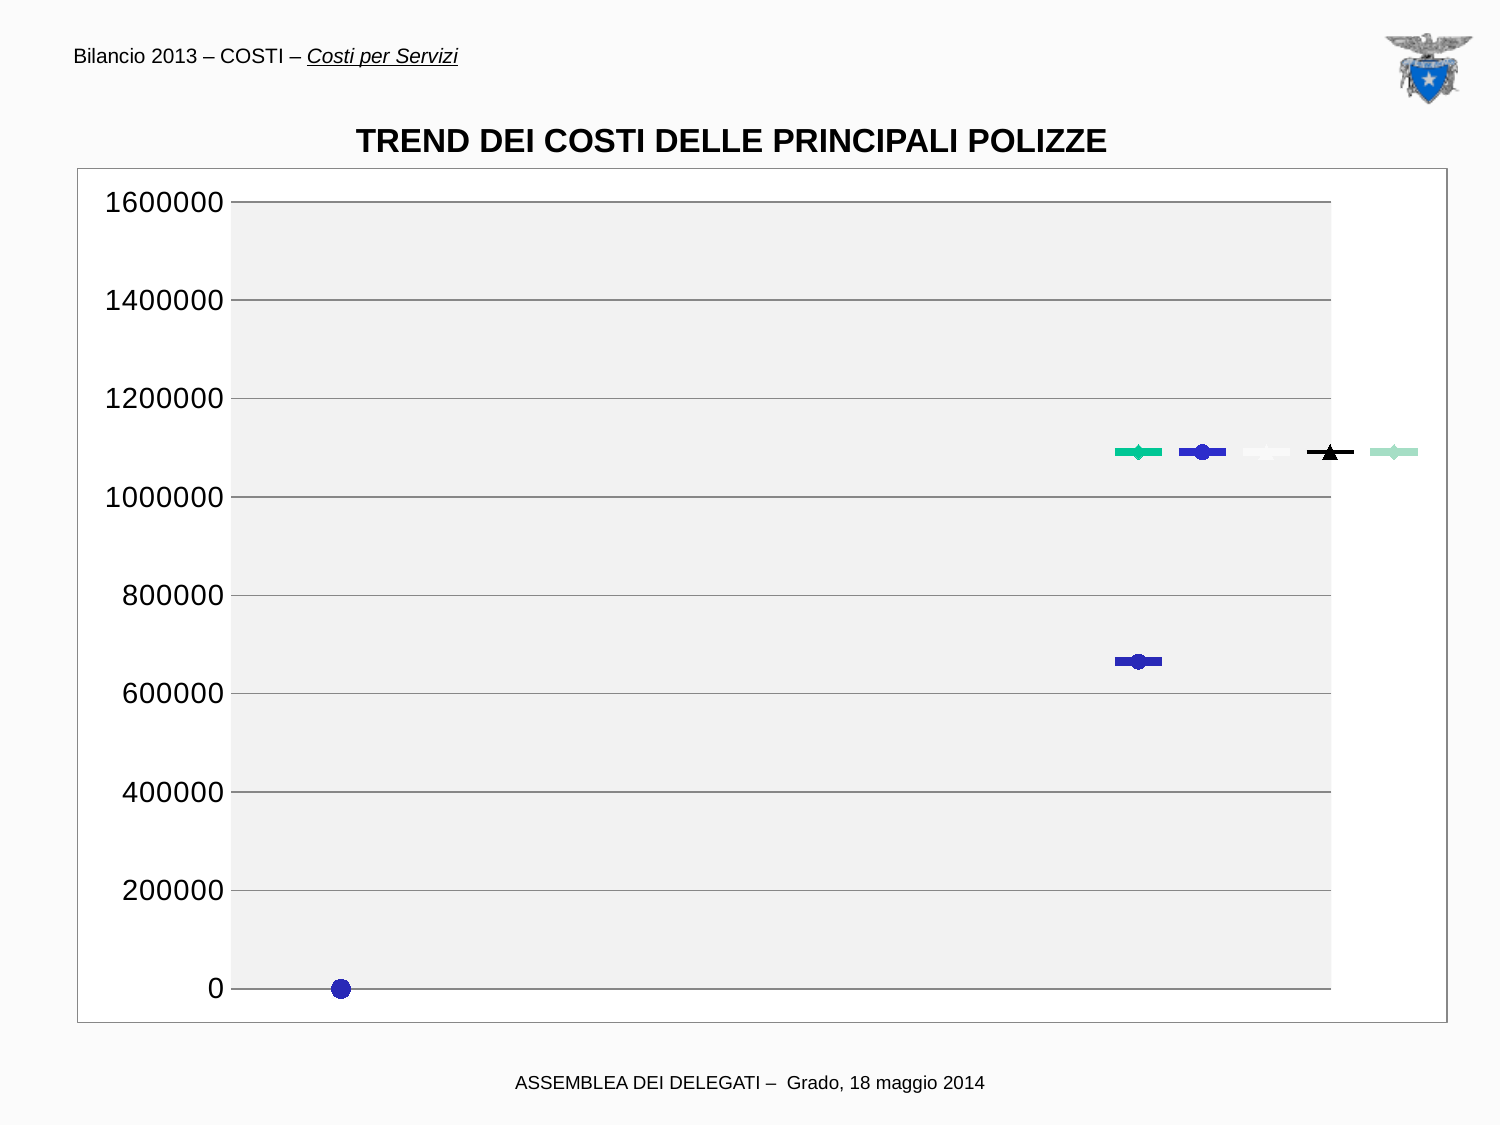

Bilancio 2013 – COSTI – Costi per Servizi
TREND DEI COSTI DELLE PRINCIPALI POLIZZE
### Chart
| Category | | | | | | |
|---|---|---|---|---|---|---|ASSEMBLEA DEI DELEGATI – Grado, 18 maggio 2014